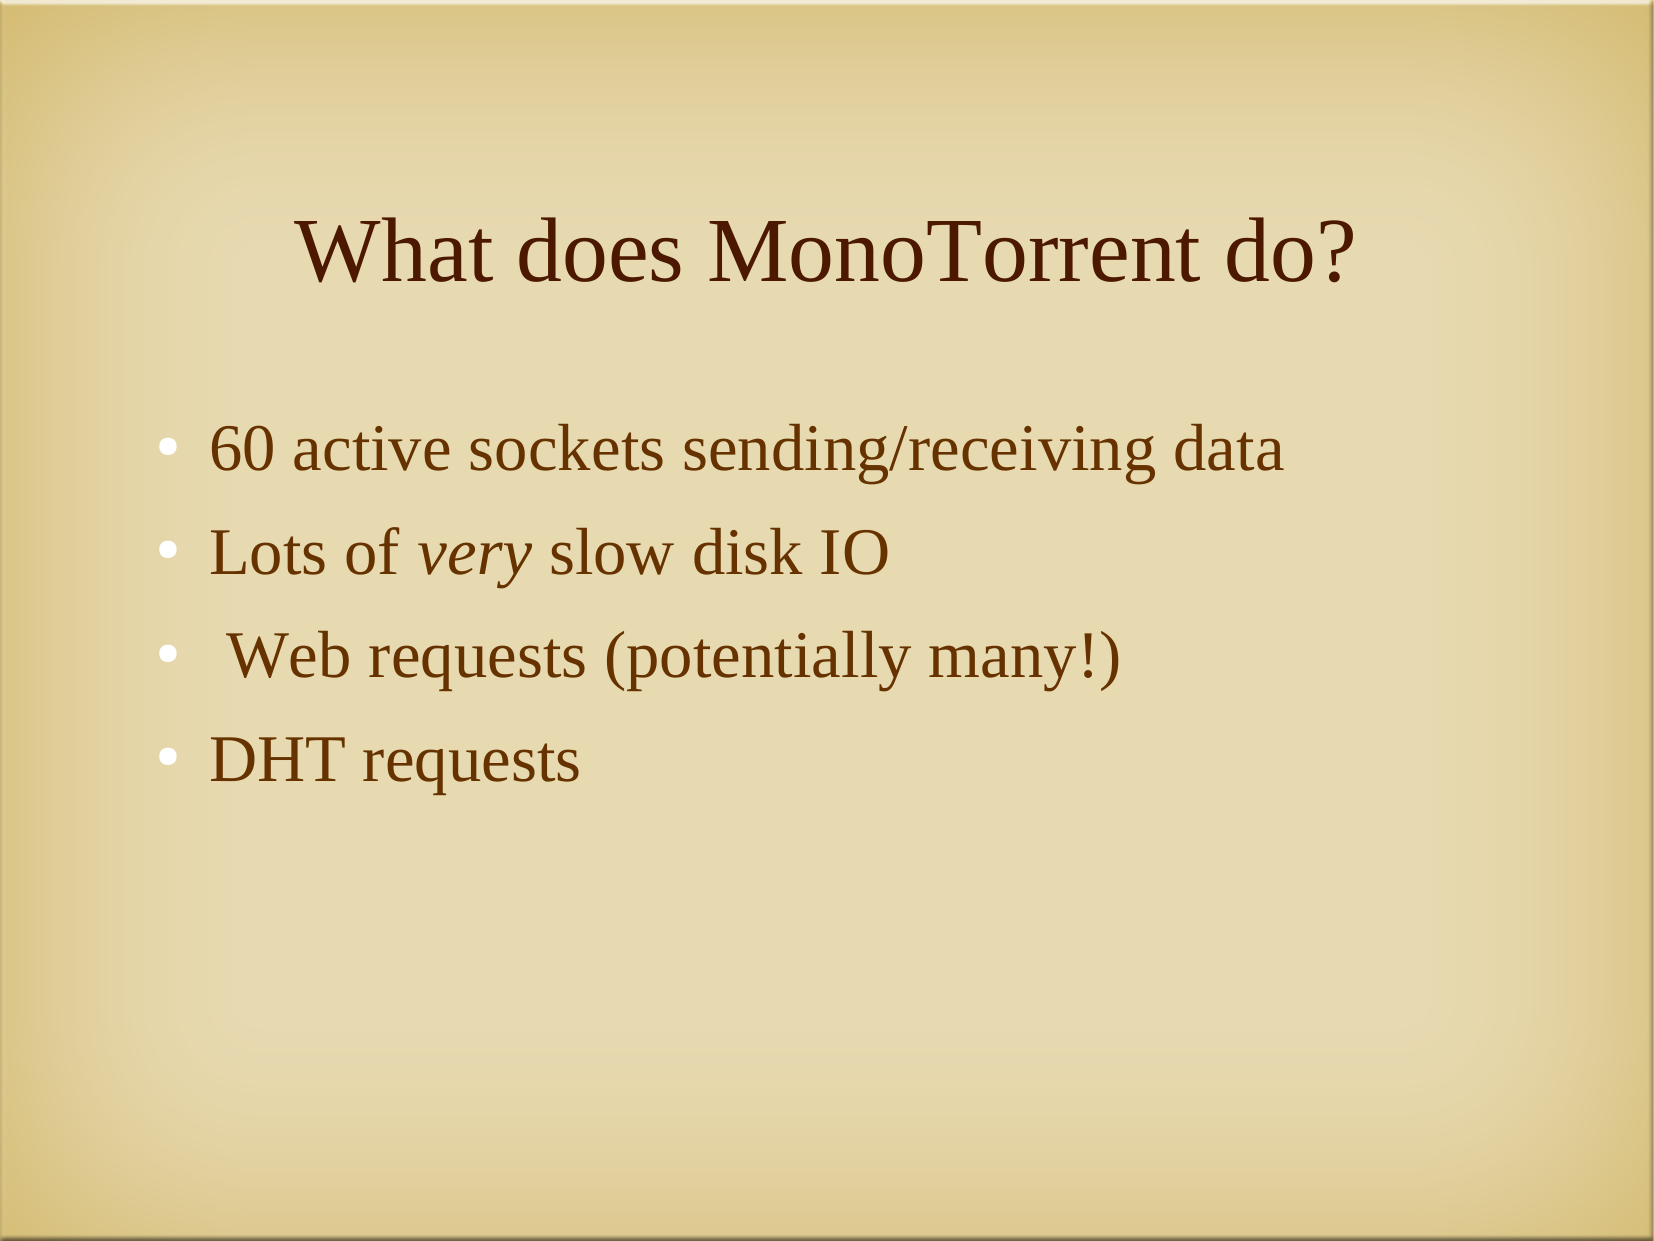

# What does MonoTorrent do?
60 active sockets sending/receiving data
Lots of very slow disk IO
 Web requests (potentially many!)
DHT requests